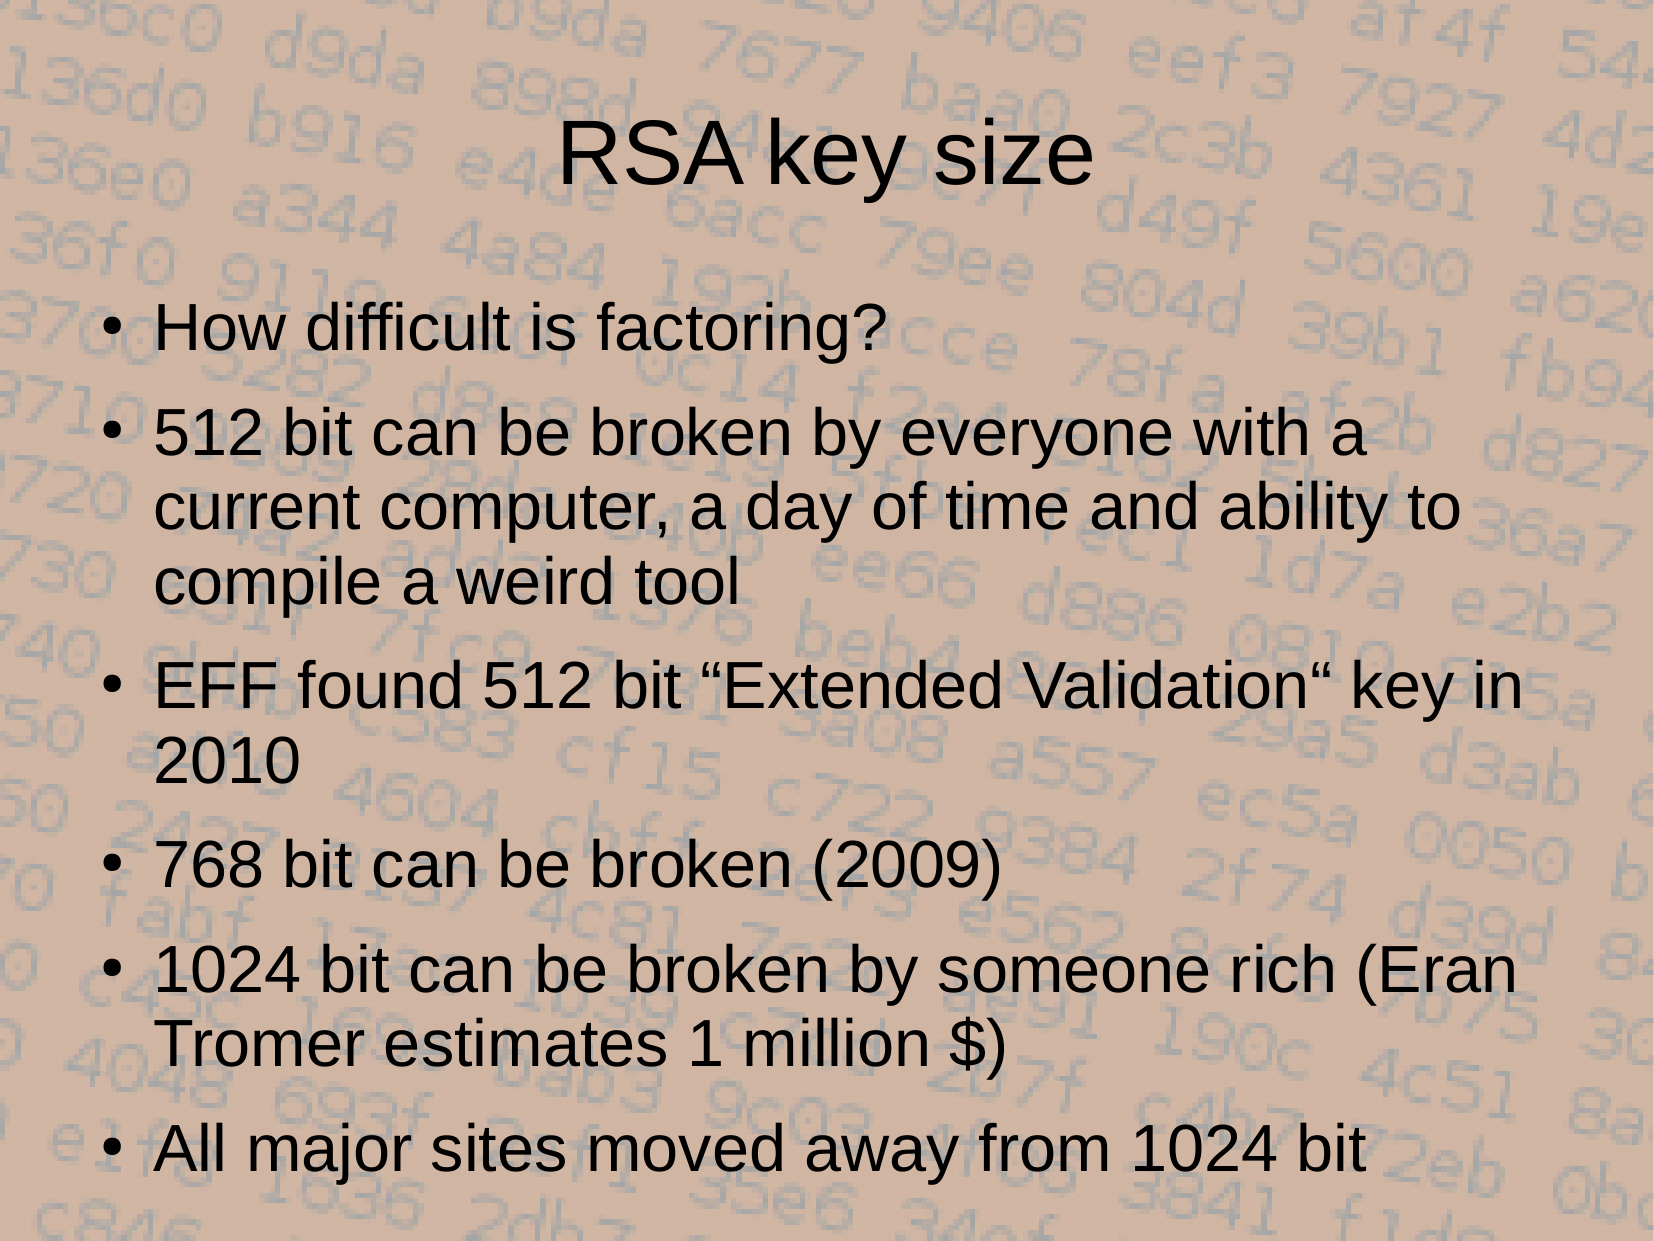

# RSA key size
How difficult is factoring?
512 bit can be broken by everyone with a current computer, a day of time and ability to compile a weird tool
EFF found 512 bit “Extended Validation“ key in 2010
768 bit can be broken (2009)
1024 bit can be broken by someone rich (Eran Tromer estimates 1 million $)
All major sites moved away from 1024 bit